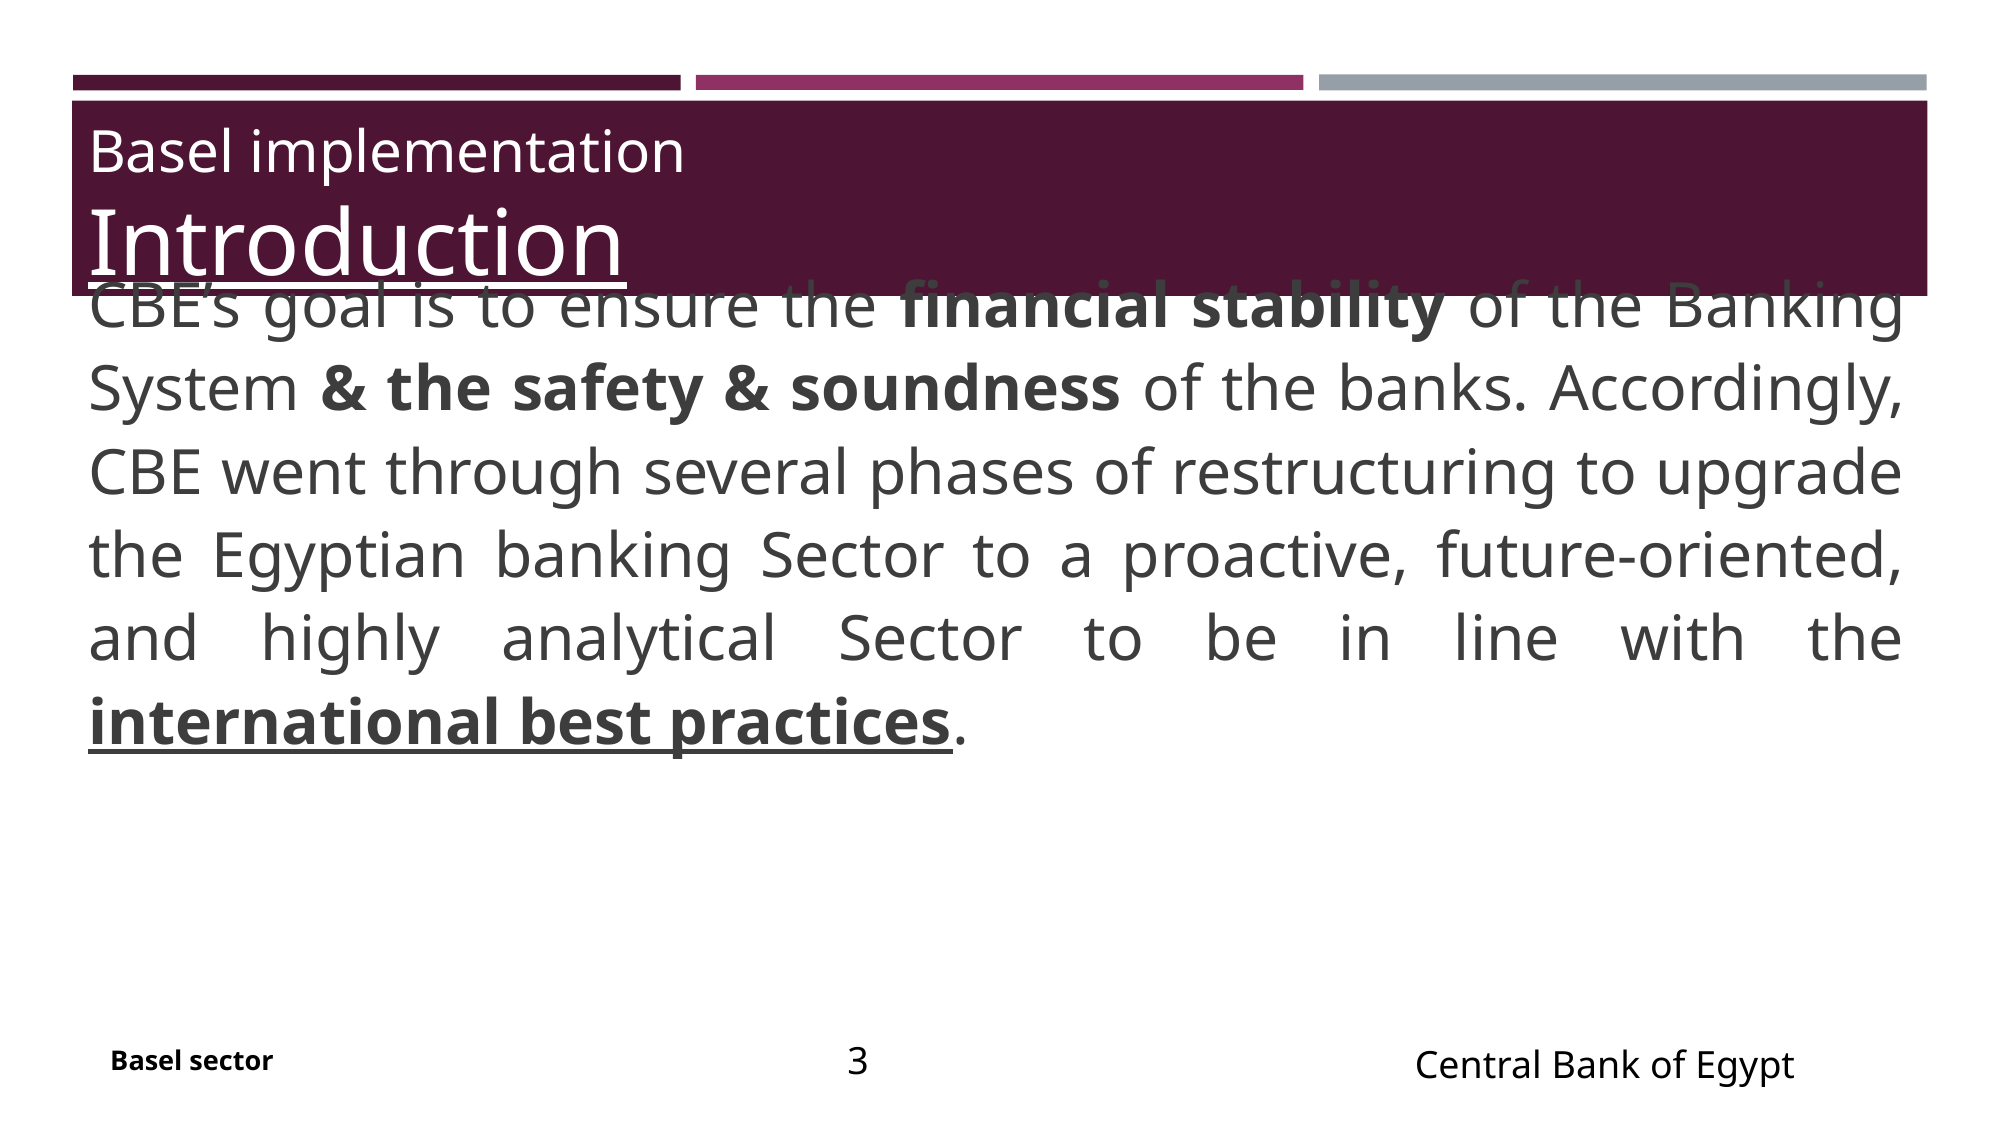

# Basel implementation Introduction
CBE’s goal is to ensure the financial stability of the Banking System & the safety & soundness of the banks. Accordingly, CBE went through several phases of restructuring to upgrade the Egyptian banking Sector to a proactive, future-oriented, and highly analytical Sector to be in line with the international best practices.
Central Bank of Egypt